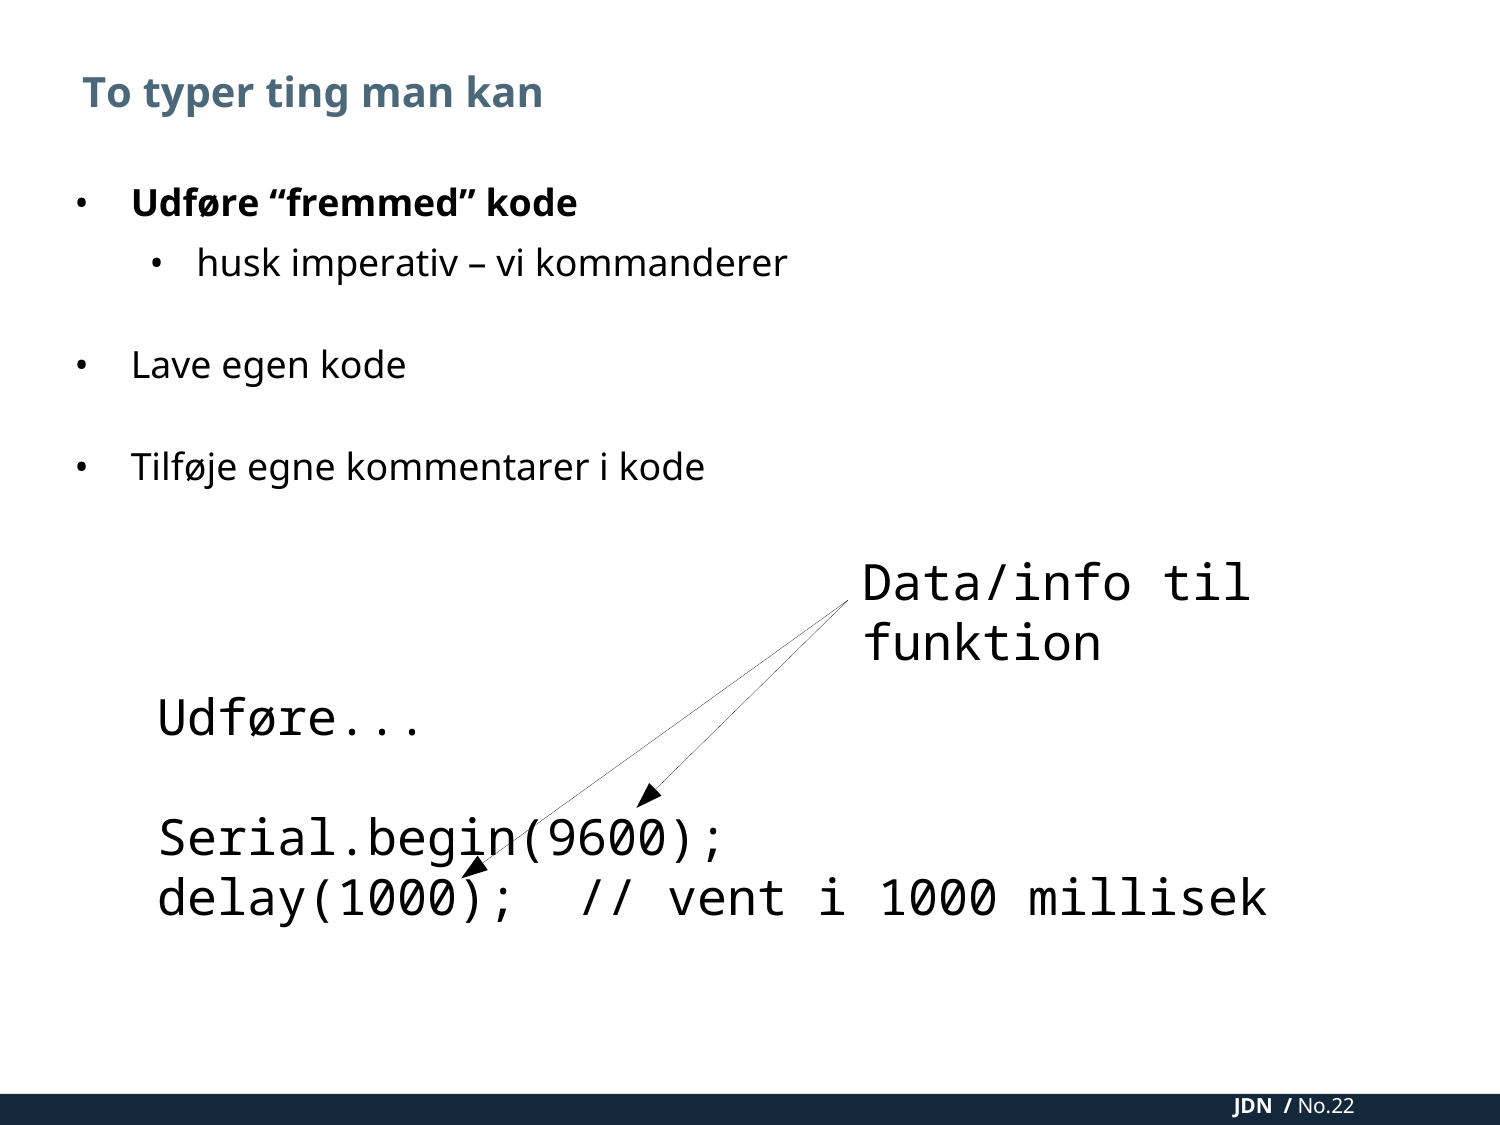

# To typer ting man kan
Udføre “fremmed” kode
husk imperativ – vi kommanderer
Lave egen kode
Tilføje egne kommentarer i kode
Data/info til funktion
Udføre...
Serial.begin(9600);
delay(1000); // vent i 1000 millisek